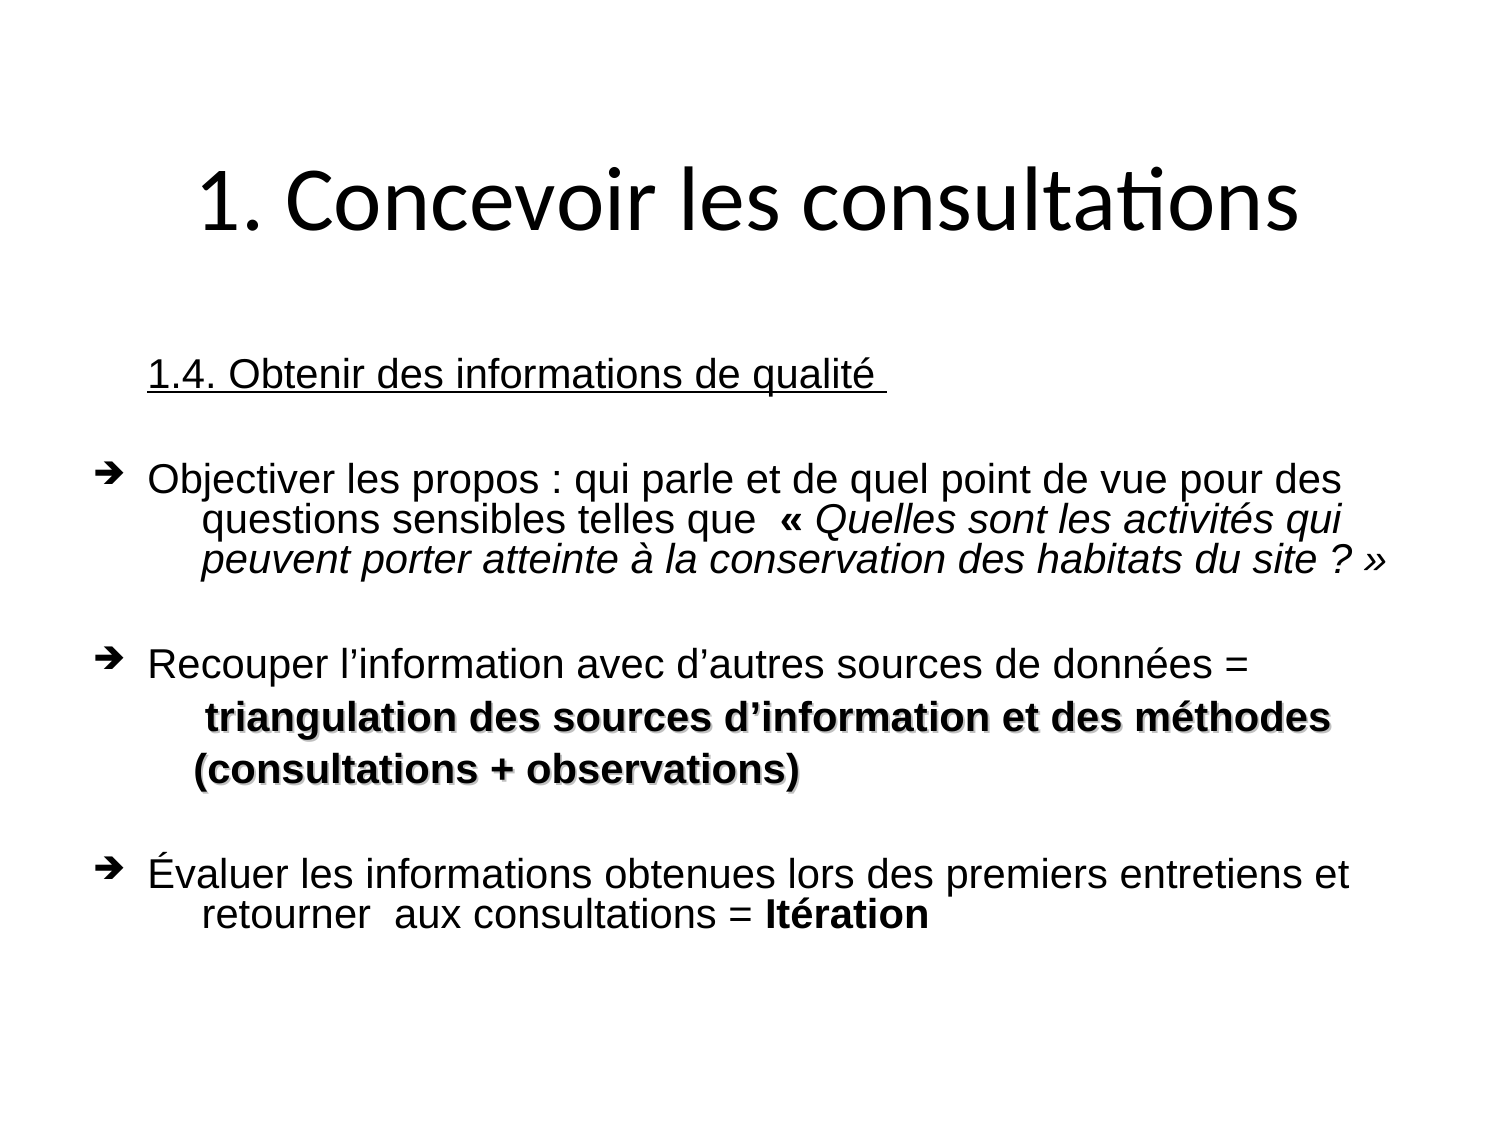

# 1. Concevoir les consultations
1.4. Obtenir des informations de qualité
Objectiver les propos : qui parle et de quel point de vue pour des questions sensibles telles que « Quelles sont les activités qui peuvent porter atteinte à la conservation des habitats du site ? »
Recouper l’information avec d’autres sources de données =
 triangulation des sources d’information et des méthodes
 (consultations + observations)
Évaluer les informations obtenues lors des premiers entretiens et retourner aux consultations = Itération